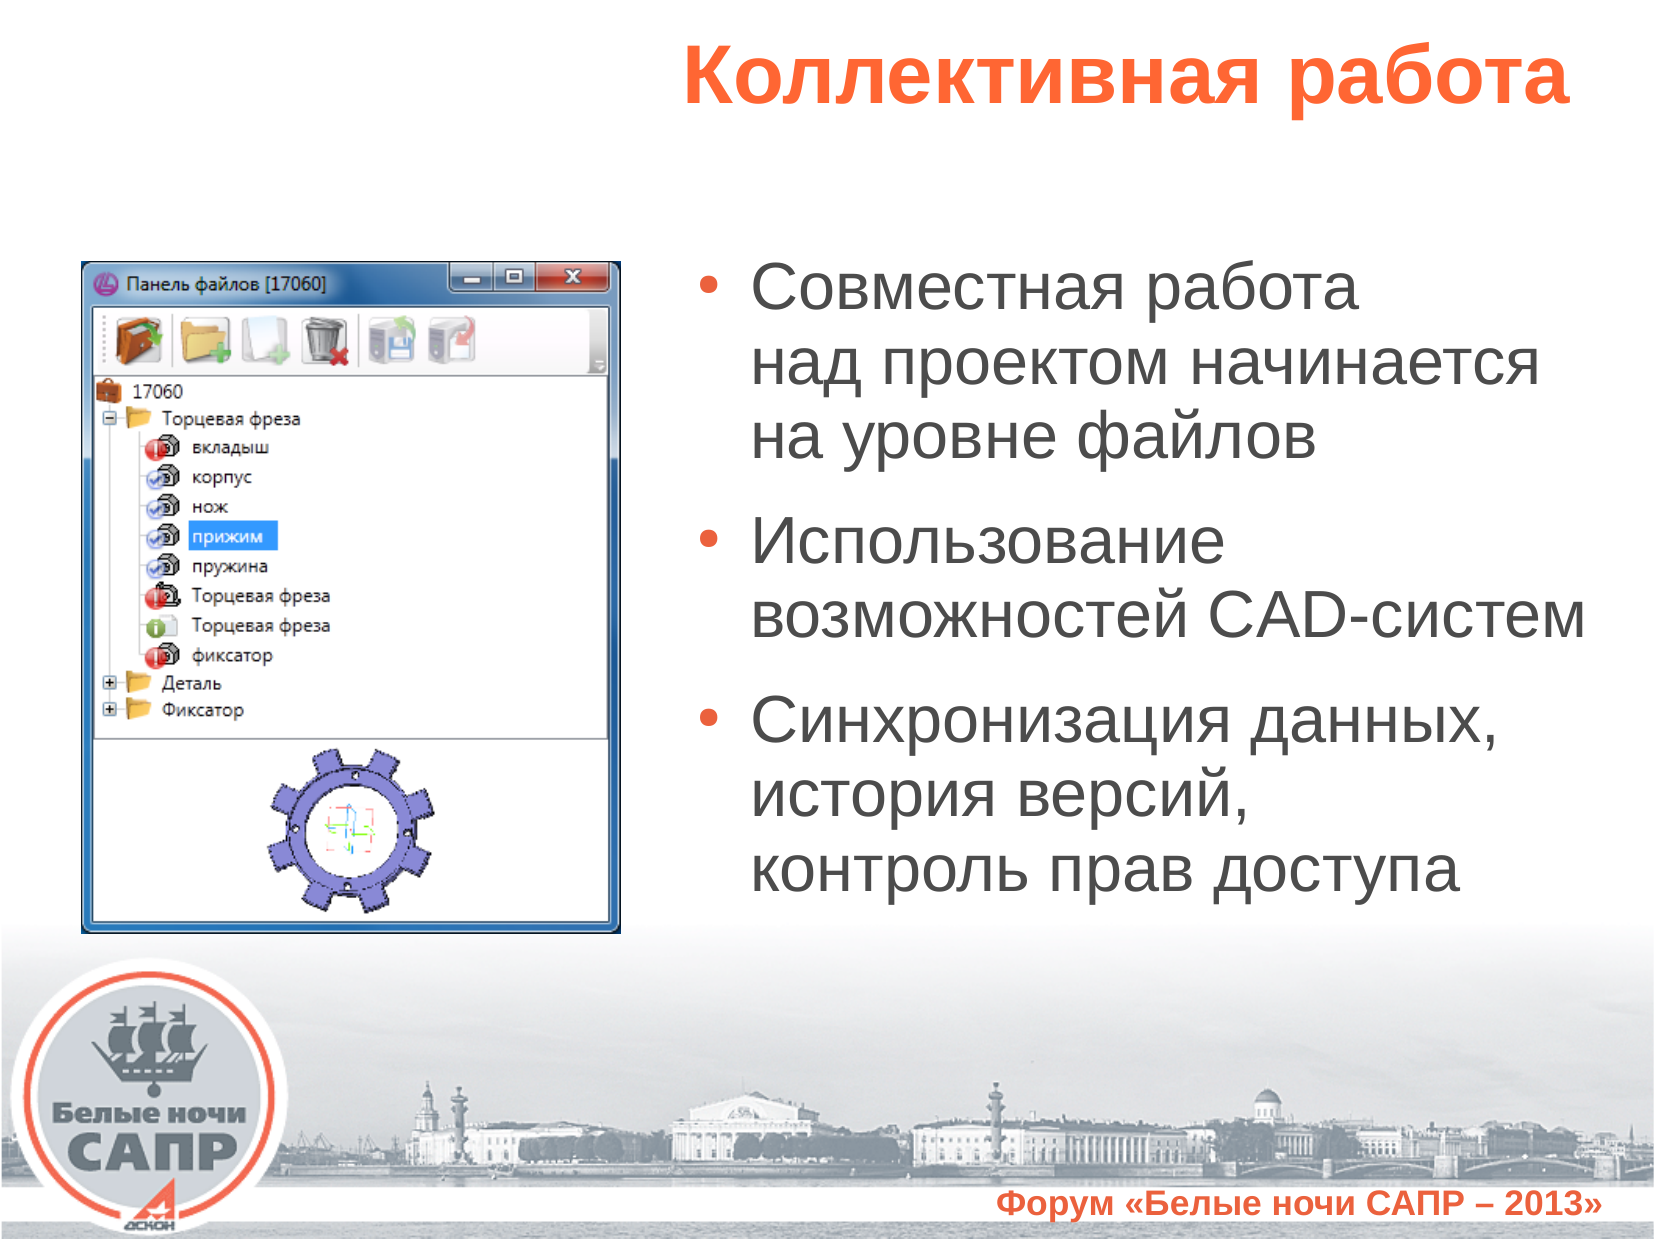

# Коллективная работа
Совместная работа
над проектом начинается на уровне файлов
Использование возможностей CAD-систем
Синхронизация данных, история версий,
контроль прав доступа